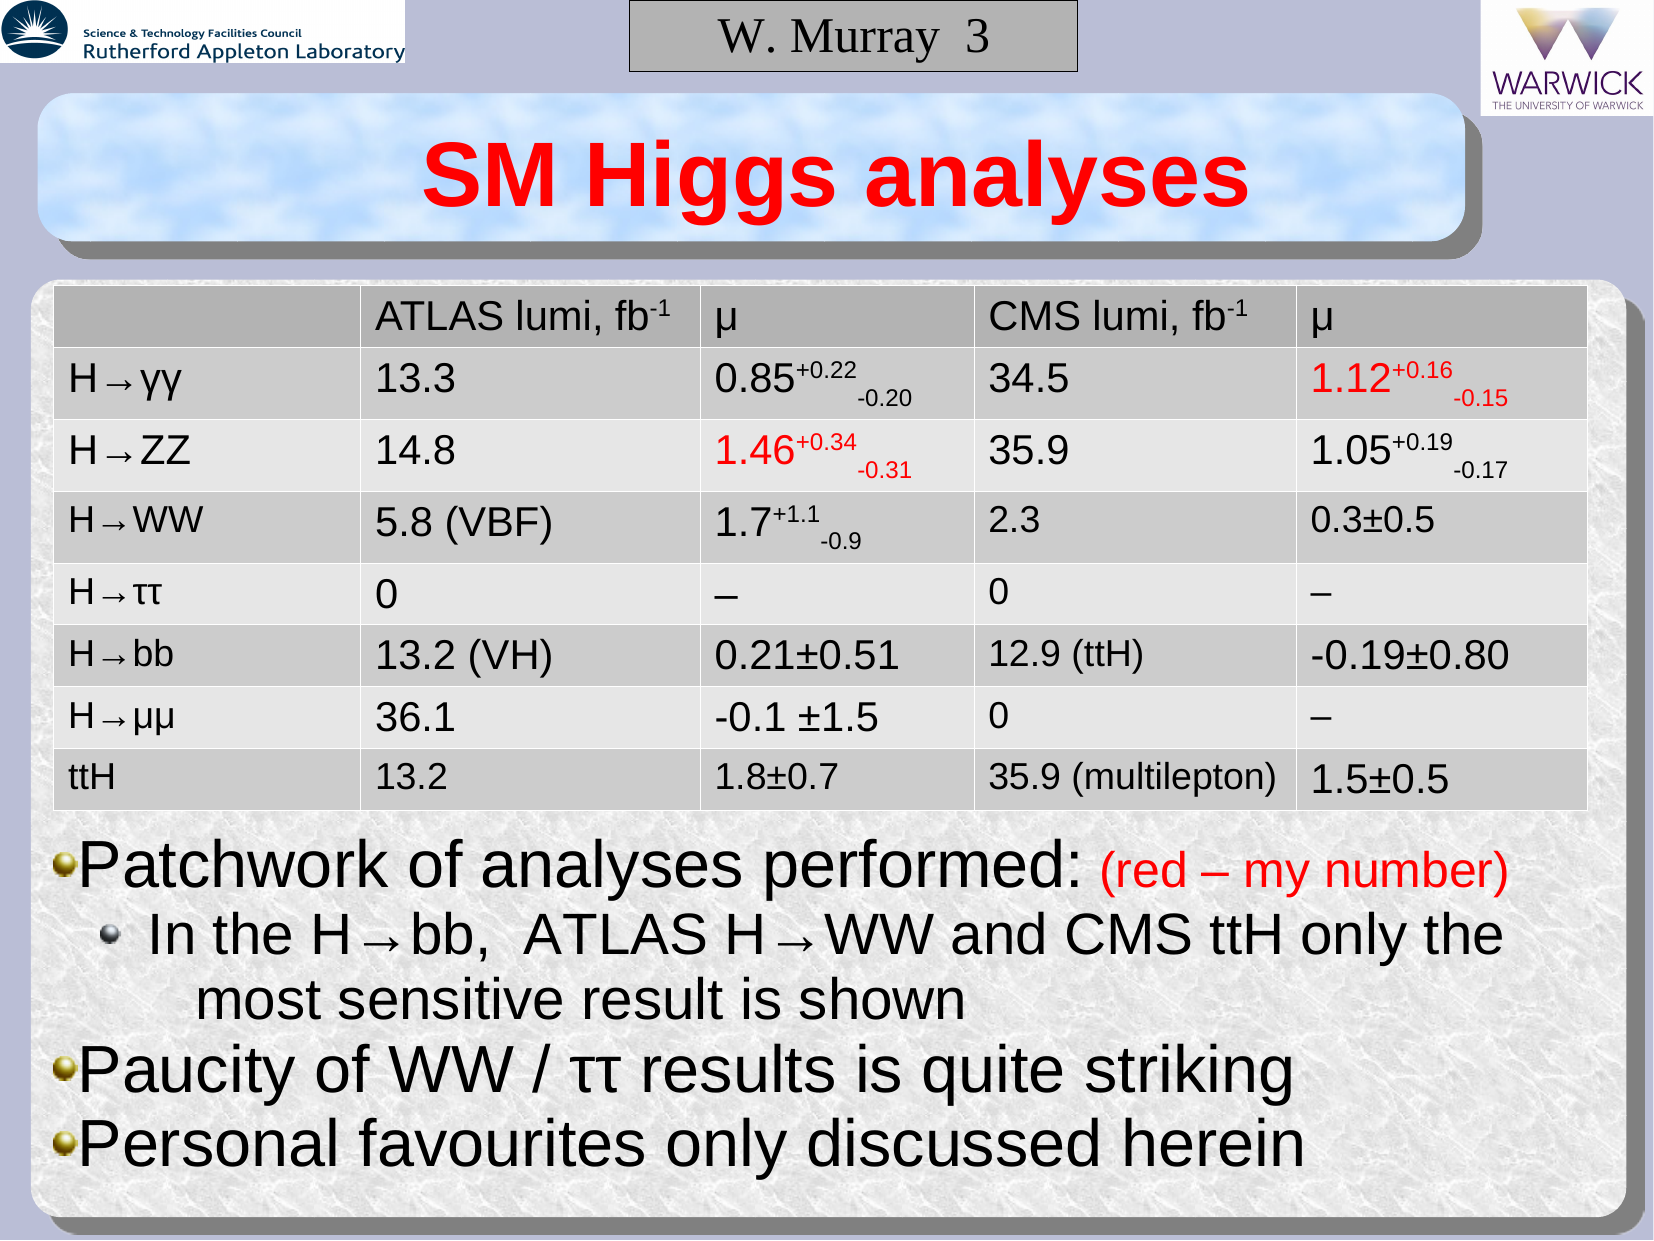

# SM Higgs analyses
| | ATLAS lumi, fb-1 | μ | CMS lumi, fb-1 | μ |
| --- | --- | --- | --- | --- |
| H→γγ | 13.3 | 0.85+0.22-0.20 | 34.5 | 1.12+0.16-0.15 |
| H→ZZ | 14.8 | 1.46+0.34-0.31 | 35.9 | 1.05+0.19-0.17 |
| H→WW | 5.8 (VBF) | 1.7+1.1-0.9 | 2.3 | 0.3±0.5 |
| H→ττ | 0 | – | 0 | – |
| H→bb | 13.2 (VH) | 0.21±0.51 | 12.9 (ttH) | -0.19±0.80 |
| H→μμ | 36.1 | -0.1 ±1.5 | 0 | – |
| ttH | 13.2 | 1.8±0.7 | 35.9 (multilepton) | 1.5±0.5 |
Patchwork of analyses performed: (red – my number)
In the H→bb, ATLAS H→WW and CMS ttH only the most sensitive result is shown
Paucity of WW / ττ results is quite striking
Personal favourites only discussed herein